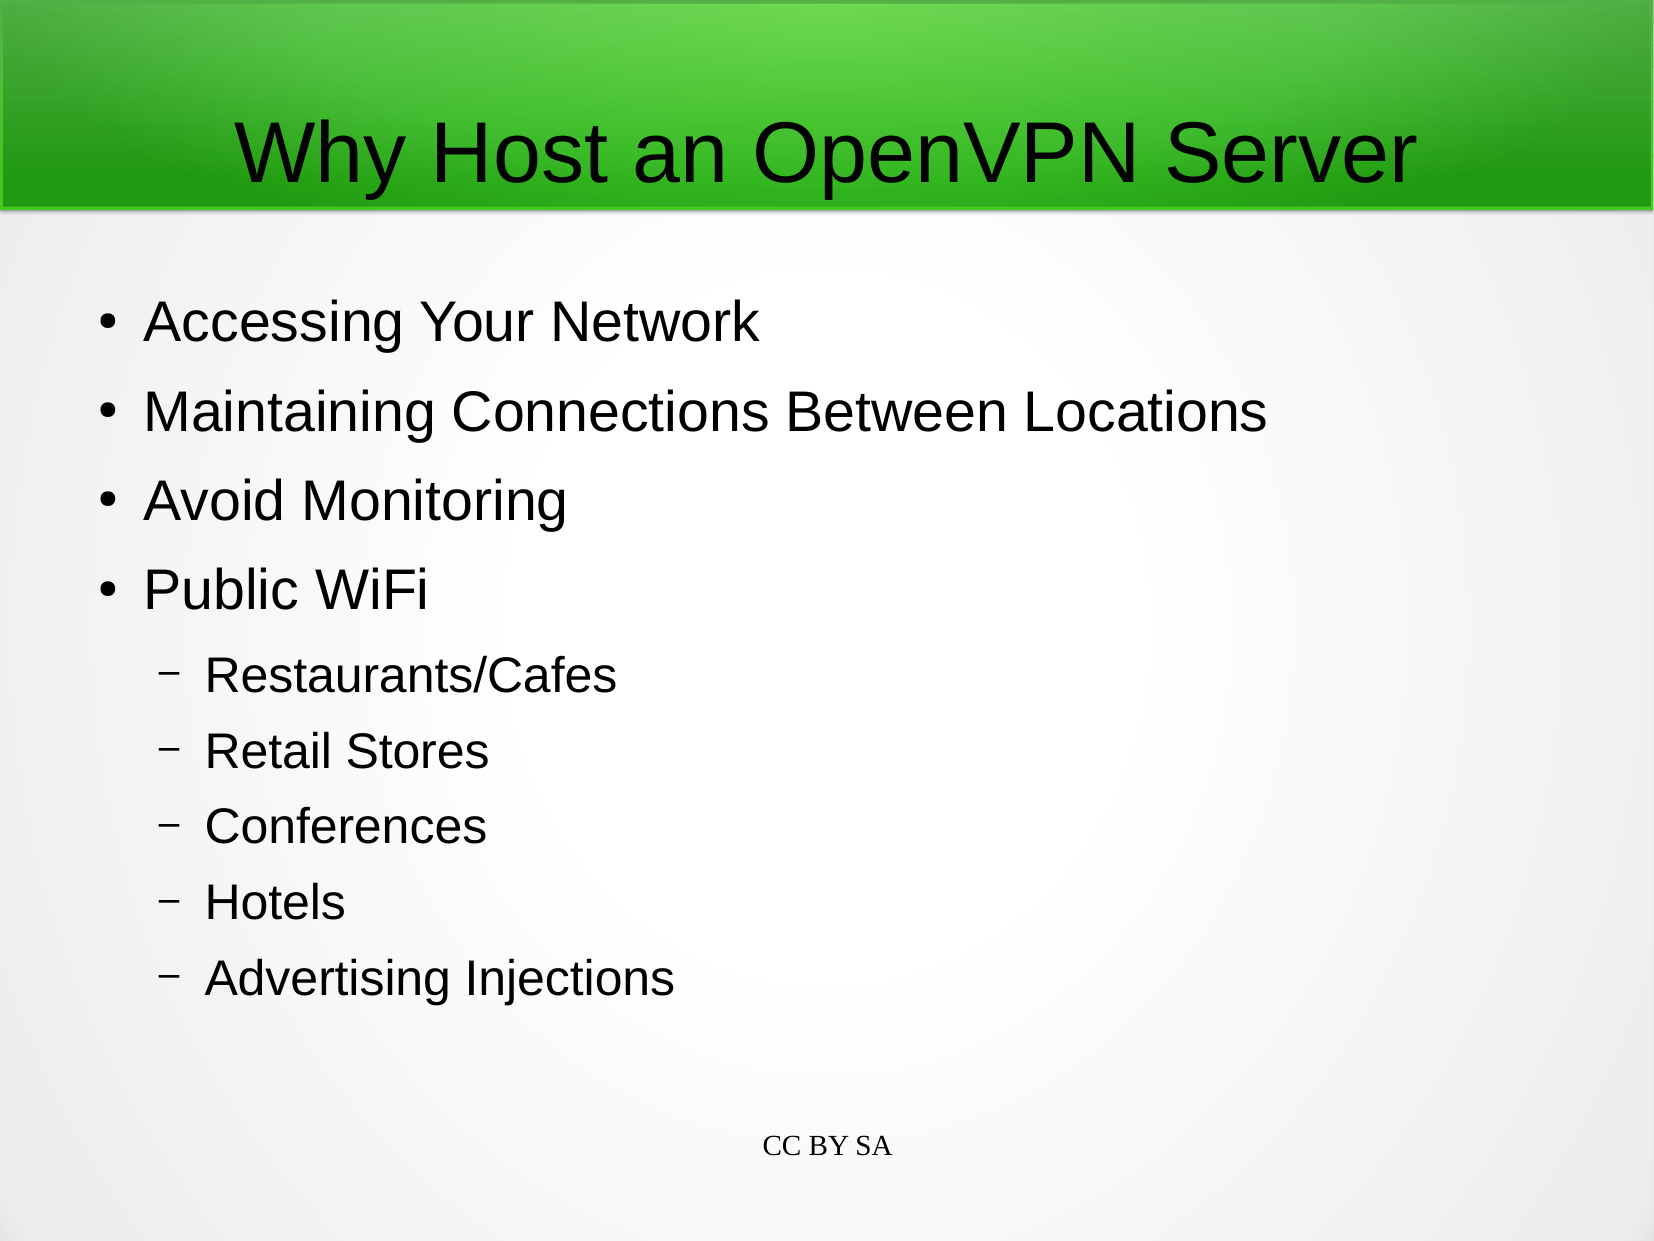

# Why Host an OpenVPN Server
Accessing Your Network
Maintaining Connections Between Locations
Avoid Monitoring
Public WiFi
Restaurants/Cafes
Retail Stores
Conferences
Hotels
Advertising Injections
CC BY SA